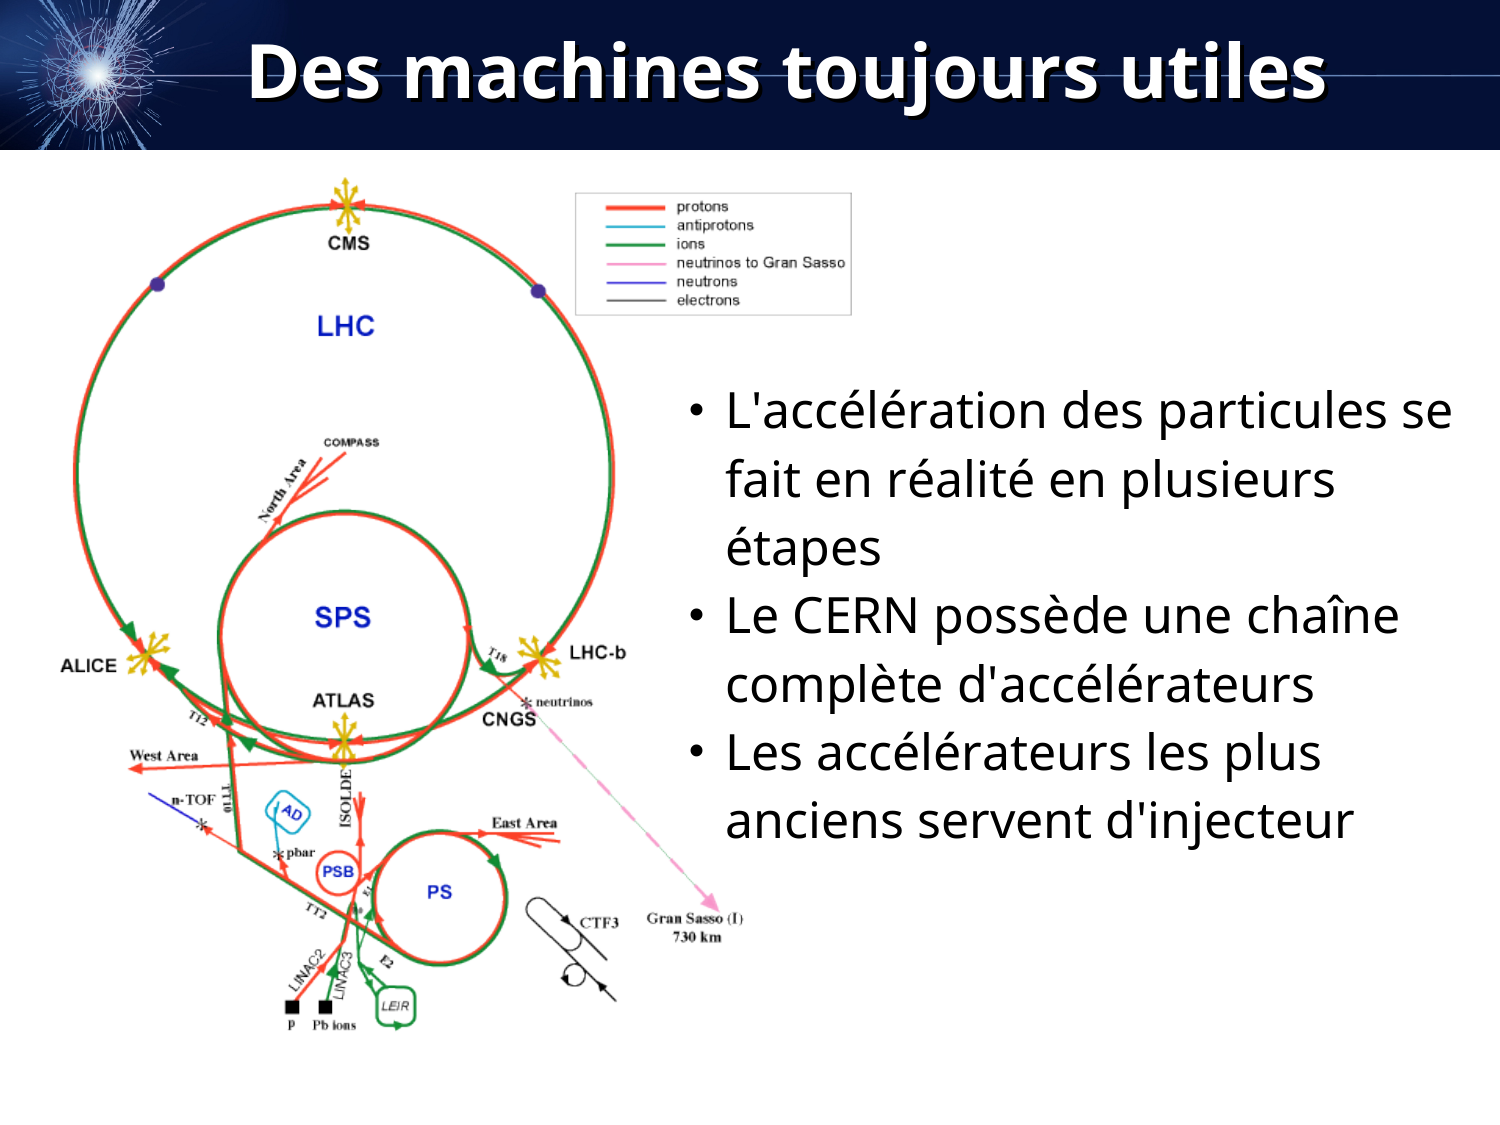

# Des machines toujours utiles
L'accélération des particules se fait en réalité en plusieurs étapes
Le CERN possède une chaîne complète d'accélérateurs
Les accélérateurs les plus anciens servent d'injecteur
19